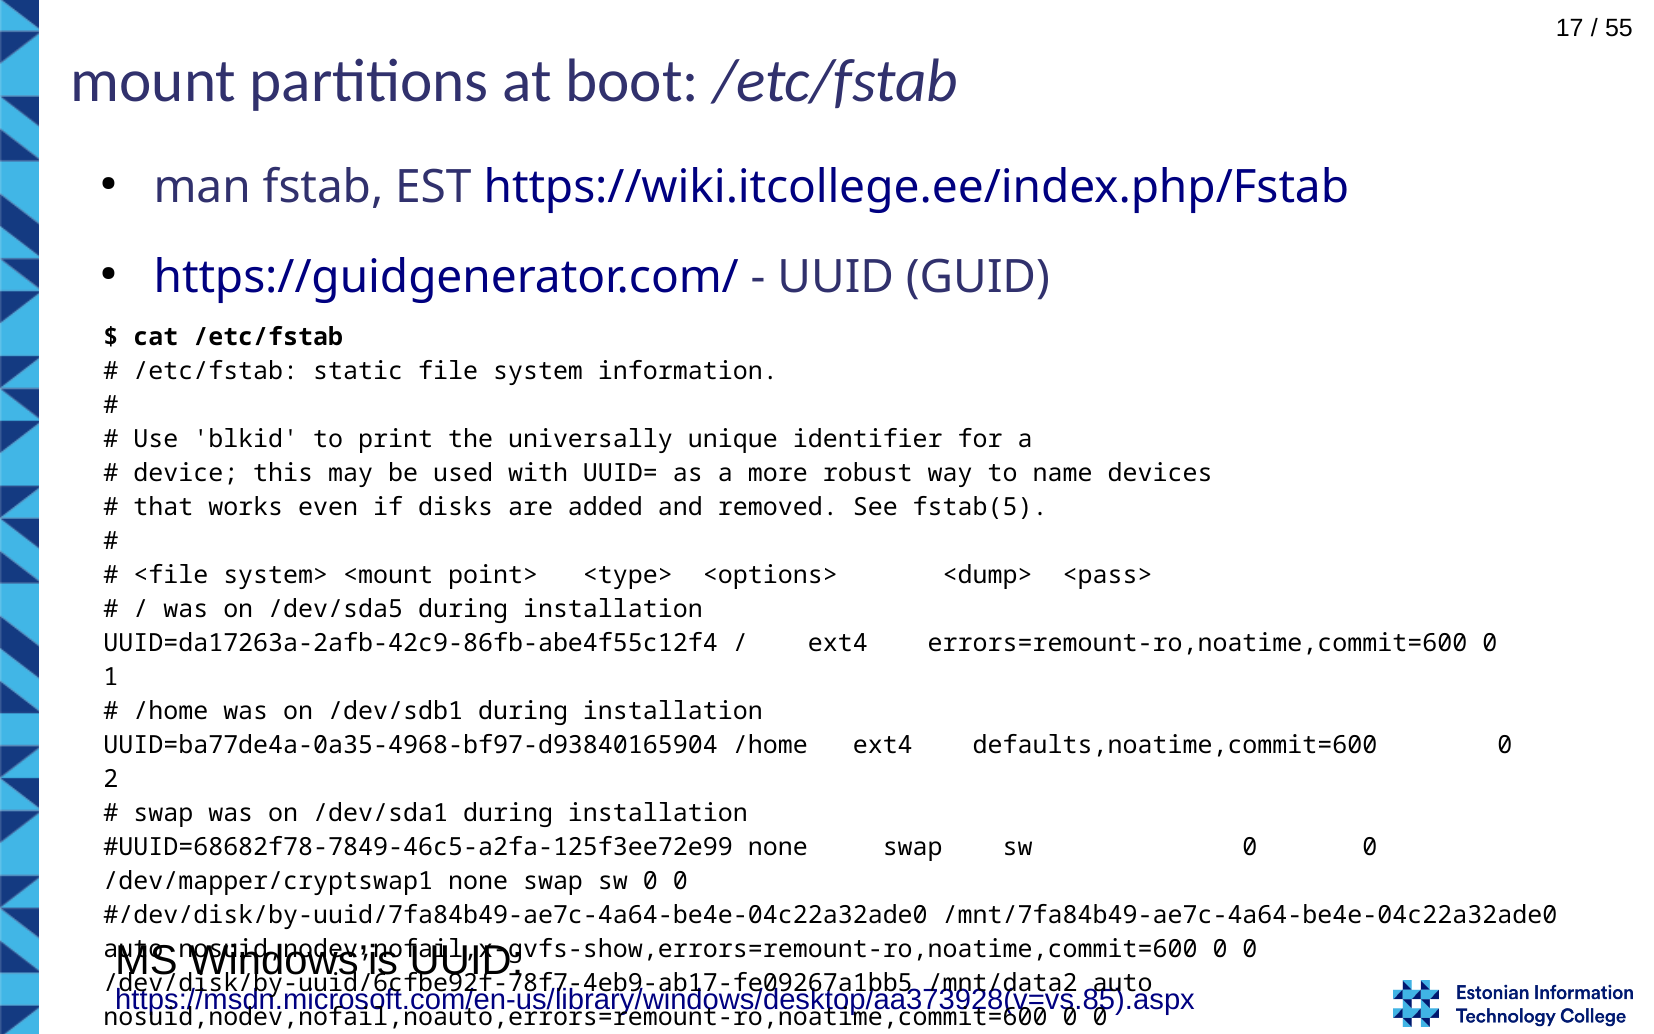

# mount partitions at boot: /etc/fstab
man fstab, EST https://wiki.itcollege.ee/index.php/Fstab
https://guidgenerator.com/ - UUID (GUID)
$ cat /etc/fstab
# /etc/fstab: static file system information.
#
# Use 'blkid' to print the universally unique identifier for a
# device; this may be used with UUID= as a more robust way to name devices
# that works even if disks are added and removed. See fstab(5).
#
# <file system> <mount point> <type> <options> <dump> <pass>
# / was on /dev/sda5 during installation
UUID=da17263a-2afb-42c9-86fb-abe4f55c12f4 / ext4 errors=remount-ro,noatime,commit=600 0 1
# /home was on /dev/sdb1 during installation
UUID=ba77de4a-0a35-4968-bf97-d93840165904 /home ext4 defaults,noatime,commit=600 0 2
# swap was on /dev/sda1 during installation
#UUID=68682f78-7849-46c5-a2fa-125f3ee72e99 none swap sw 0 0
/dev/mapper/cryptswap1 none swap sw 0 0
#/dev/disk/by-uuid/7fa84b49-ae7c-4a64-be4e-04c22a32ade0 /mnt/7fa84b49-ae7c-4a64-be4e-04c22a32ade0 auto nosuid,nodev,nofail,x-gvfs-show,errors=remount-ro,noatime,commit=600 0 0
/dev/disk/by-uuid/6cfbe92f-78f7-4eb9-ab17-fe09267a1bb5 /mnt/data2 auto nosuid,nodev,nofail,noauto,errors=remount-ro,noatime,commit=600 0 0
MS Windows’is UUID:
https://msdn.microsoft.com/en-us/library/windows/desktop/aa373928(v=vs.85).aspx